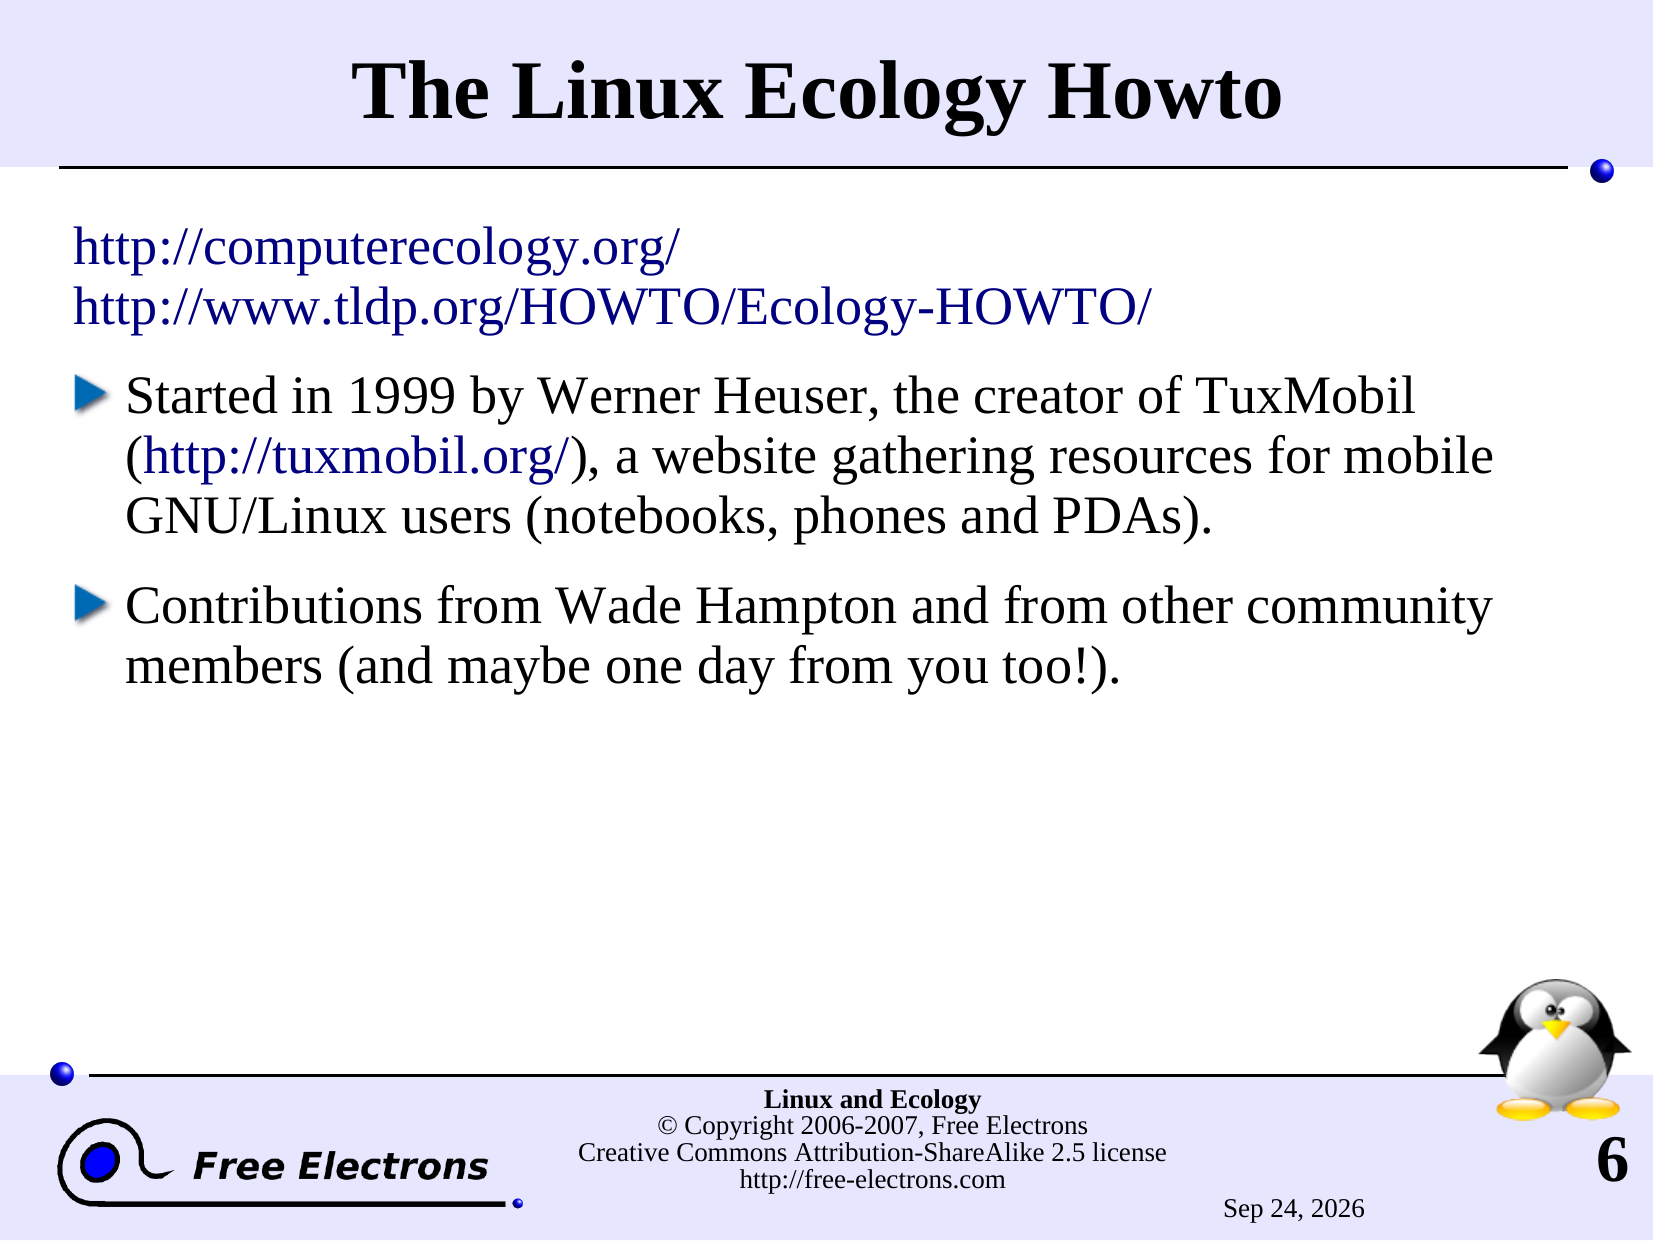

# The Linux Ecology Howto
http://computerecology.org/
http://www.tldp.org/HOWTO/Ecology-HOWTO/
Started in 1999 by Werner Heuser, the creator of TuxMobil
(http://tuxmobil.org/), a website gathering resources for mobile GNU/Linux users (notebooks, phones and PDAs).
Contributions from Wade Hampton and from other community members (and maybe one day from you too!).